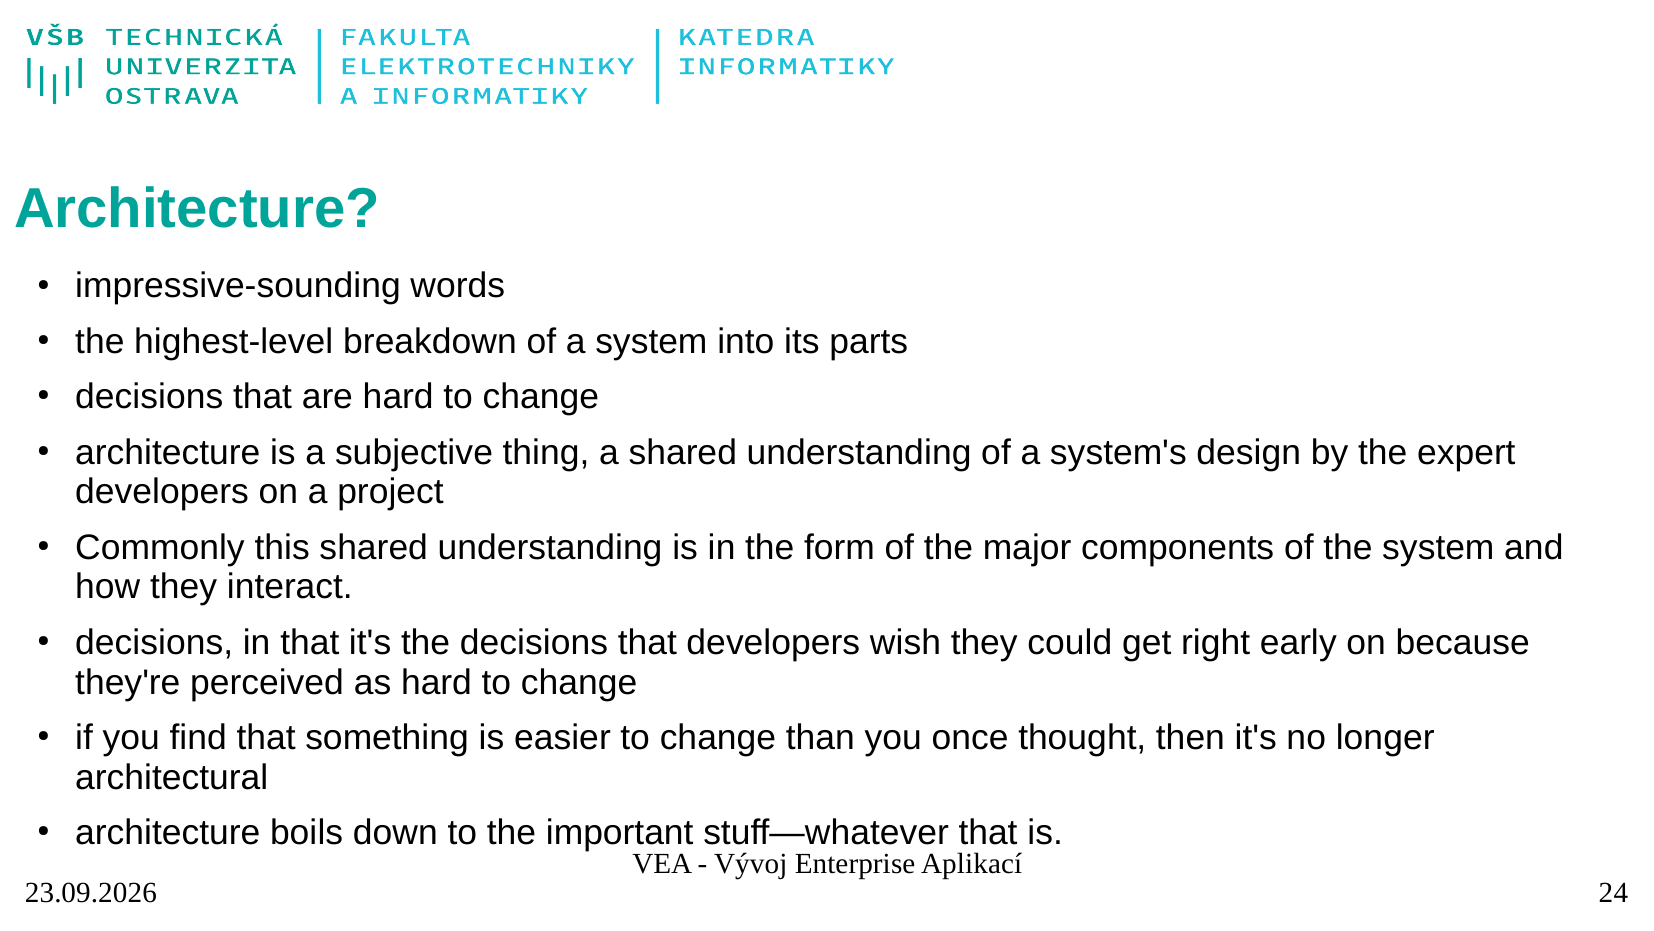

# Architecture?
impressive-sounding words
the highest-level breakdown of a system into its parts
decisions that are hard to change
architecture is a subjective thing, a shared understanding of a system's design by the expert developers on a project
Commonly this shared understanding is in the form of the major components of the system and how they interact.
decisions, in that it's the decisions that developers wish they could get right early on because they're perceived as hard to change
if you find that something is easier to change than you once thought, then it's no longer architectural
architecture boils down to the important stuff—whatever that is.
VEA - Vývoj Enterprise Aplikací
24